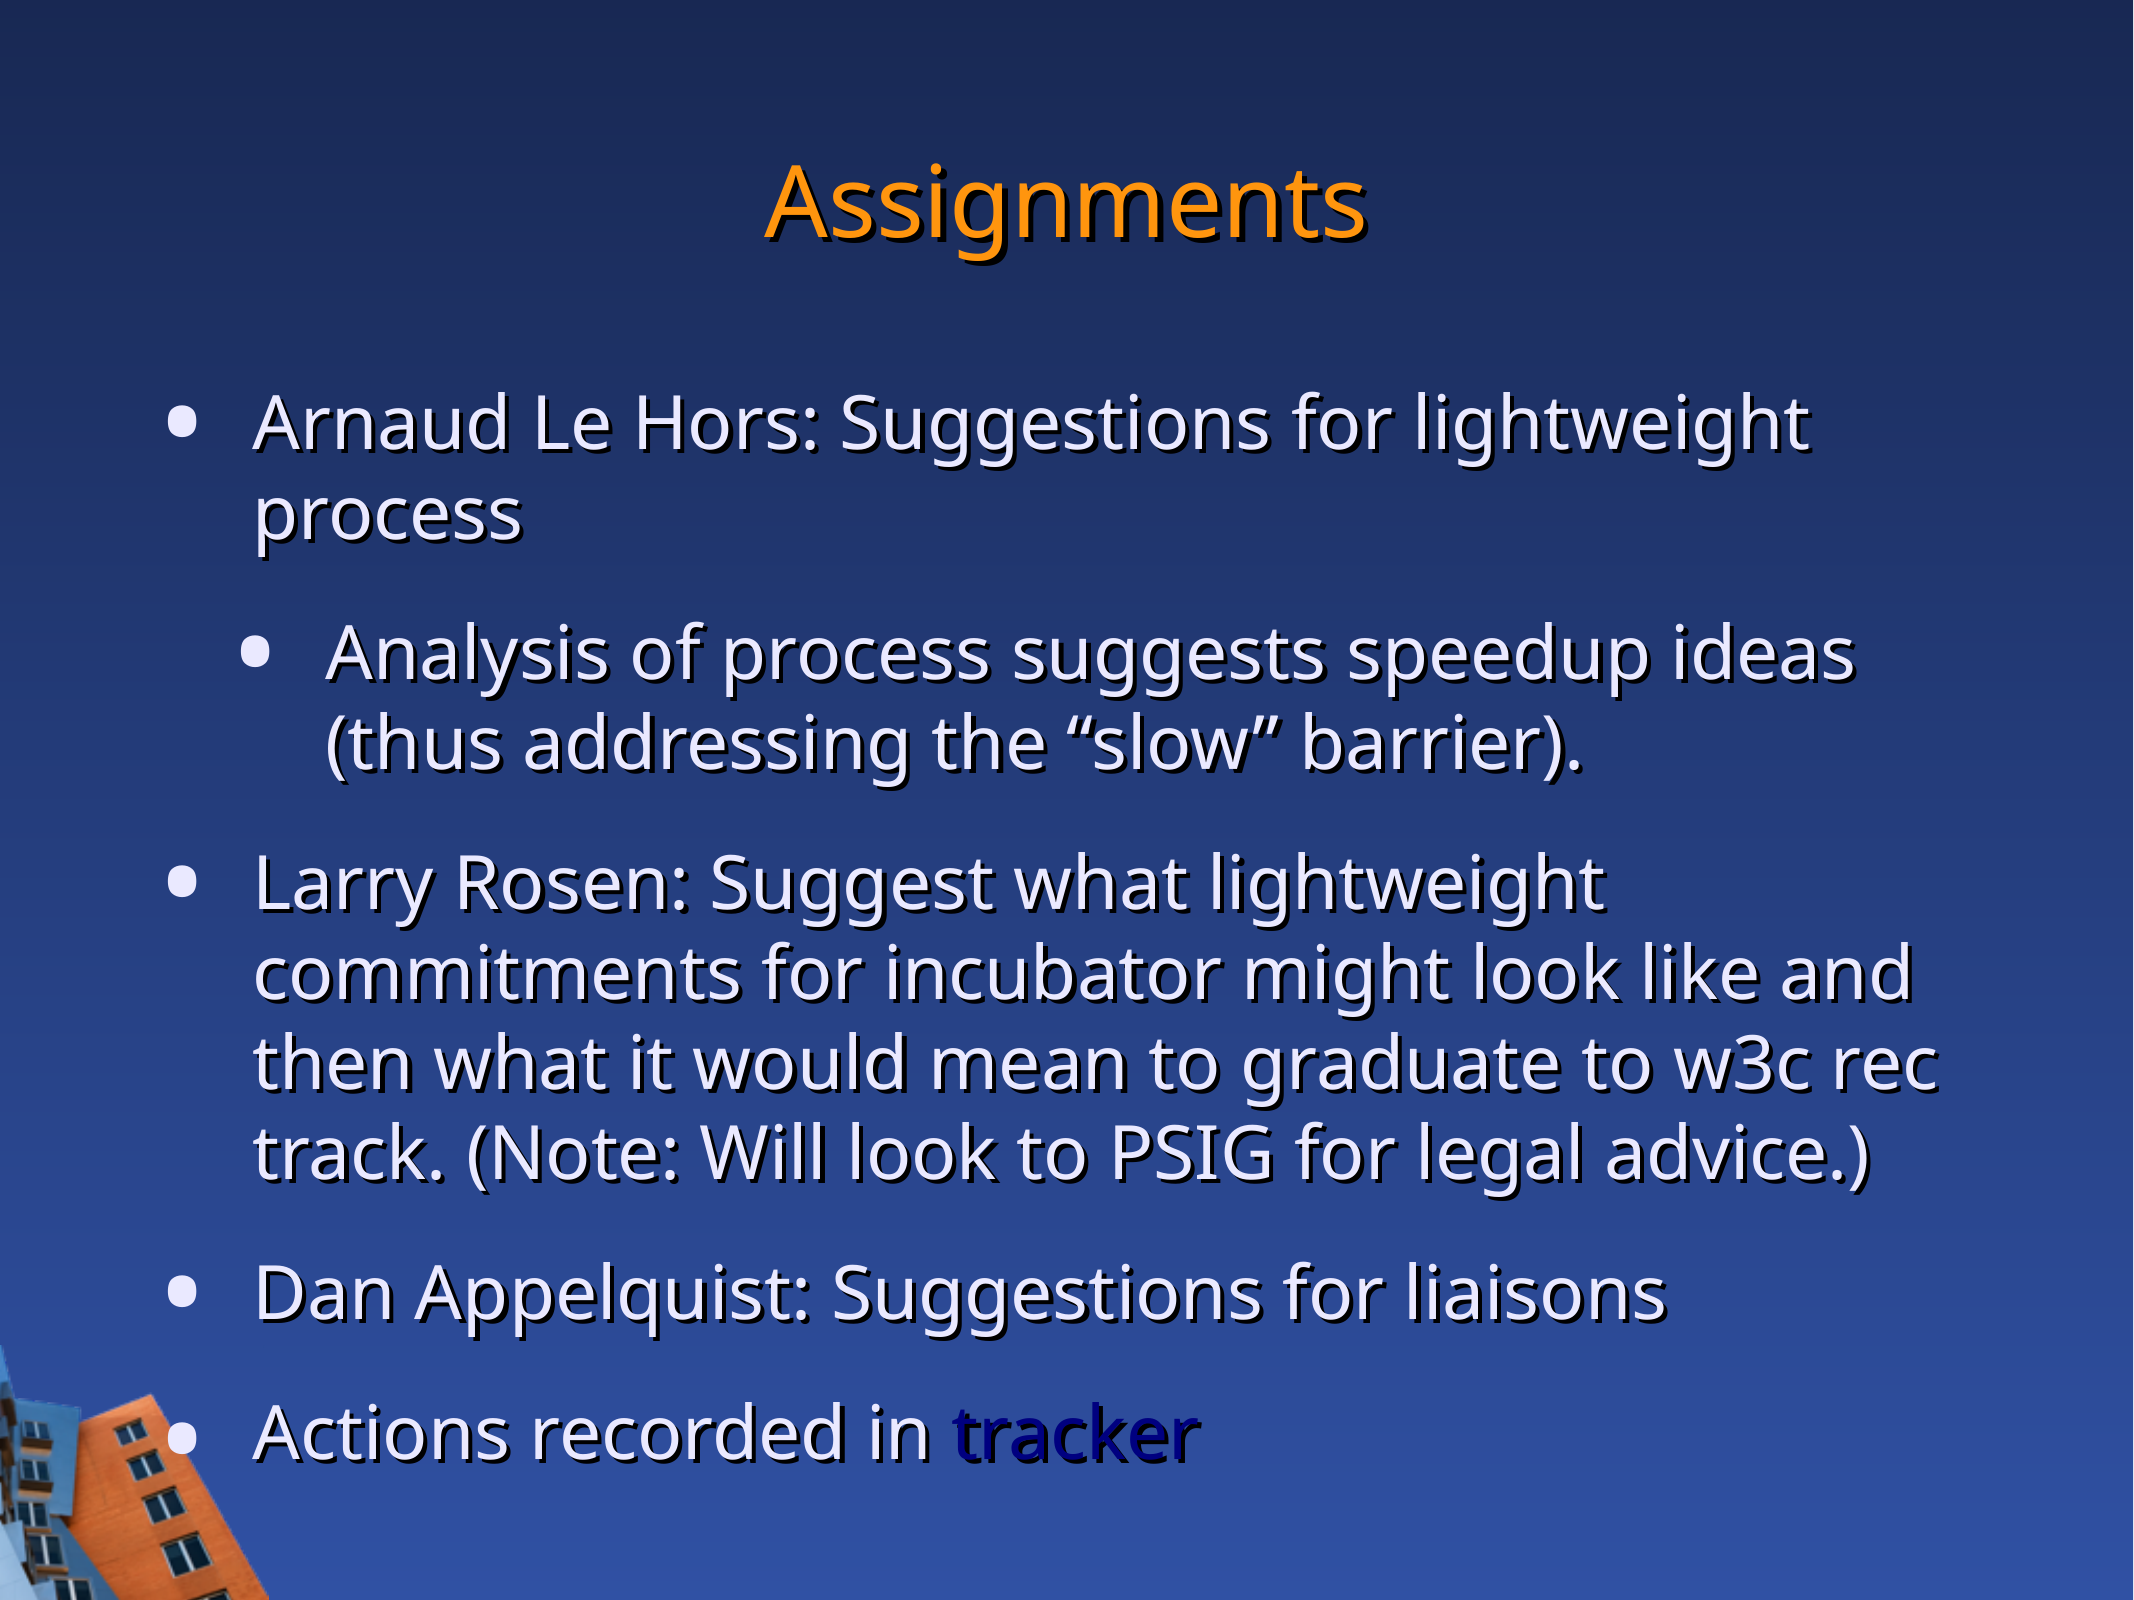

# Assignments
Arnaud Le Hors: Suggestions for lightweight process
Analysis of process suggests speedup ideas (thus addressing the “slow” barrier).
Larry Rosen: Suggest what lightweight commitments for incubator might look like and then what it would mean to graduate to w3c rec track. (Note: Will look to PSIG for legal advice.)
Dan Appelquist: Suggestions for liaisons
Actions recorded in tracker